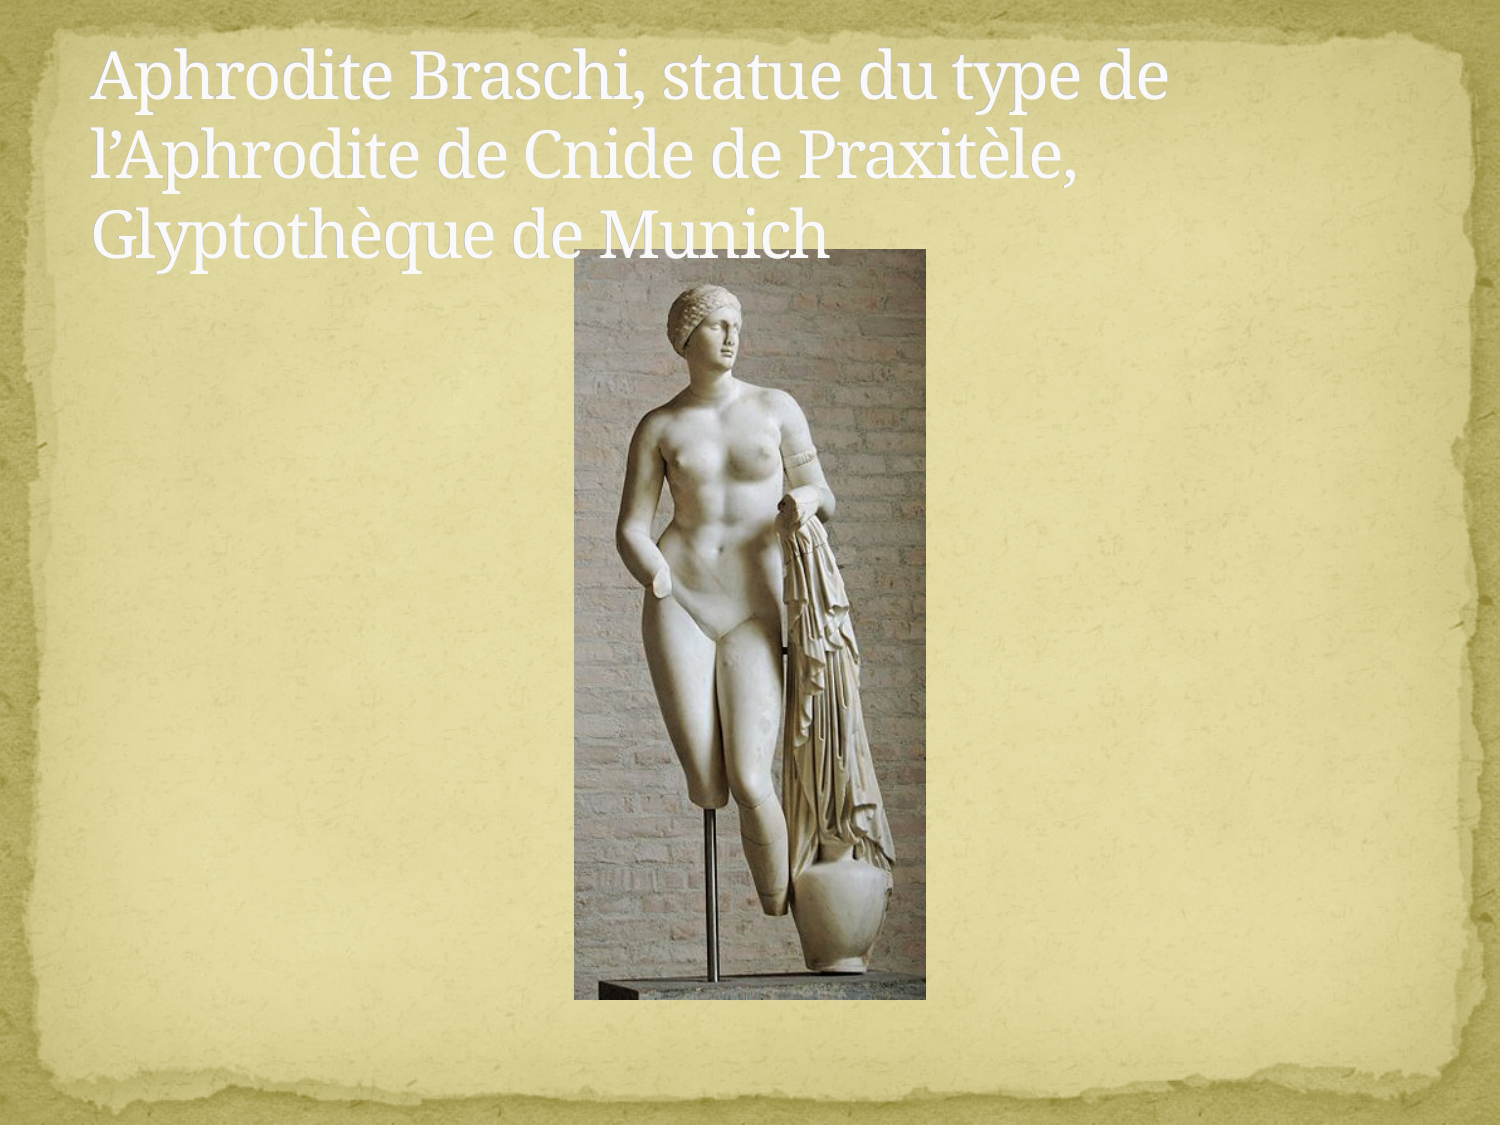

# Aphrodite Braschi, statue du type de l’Aphrodite de Cnide de Praxitèle, Glyptothèque de Munich